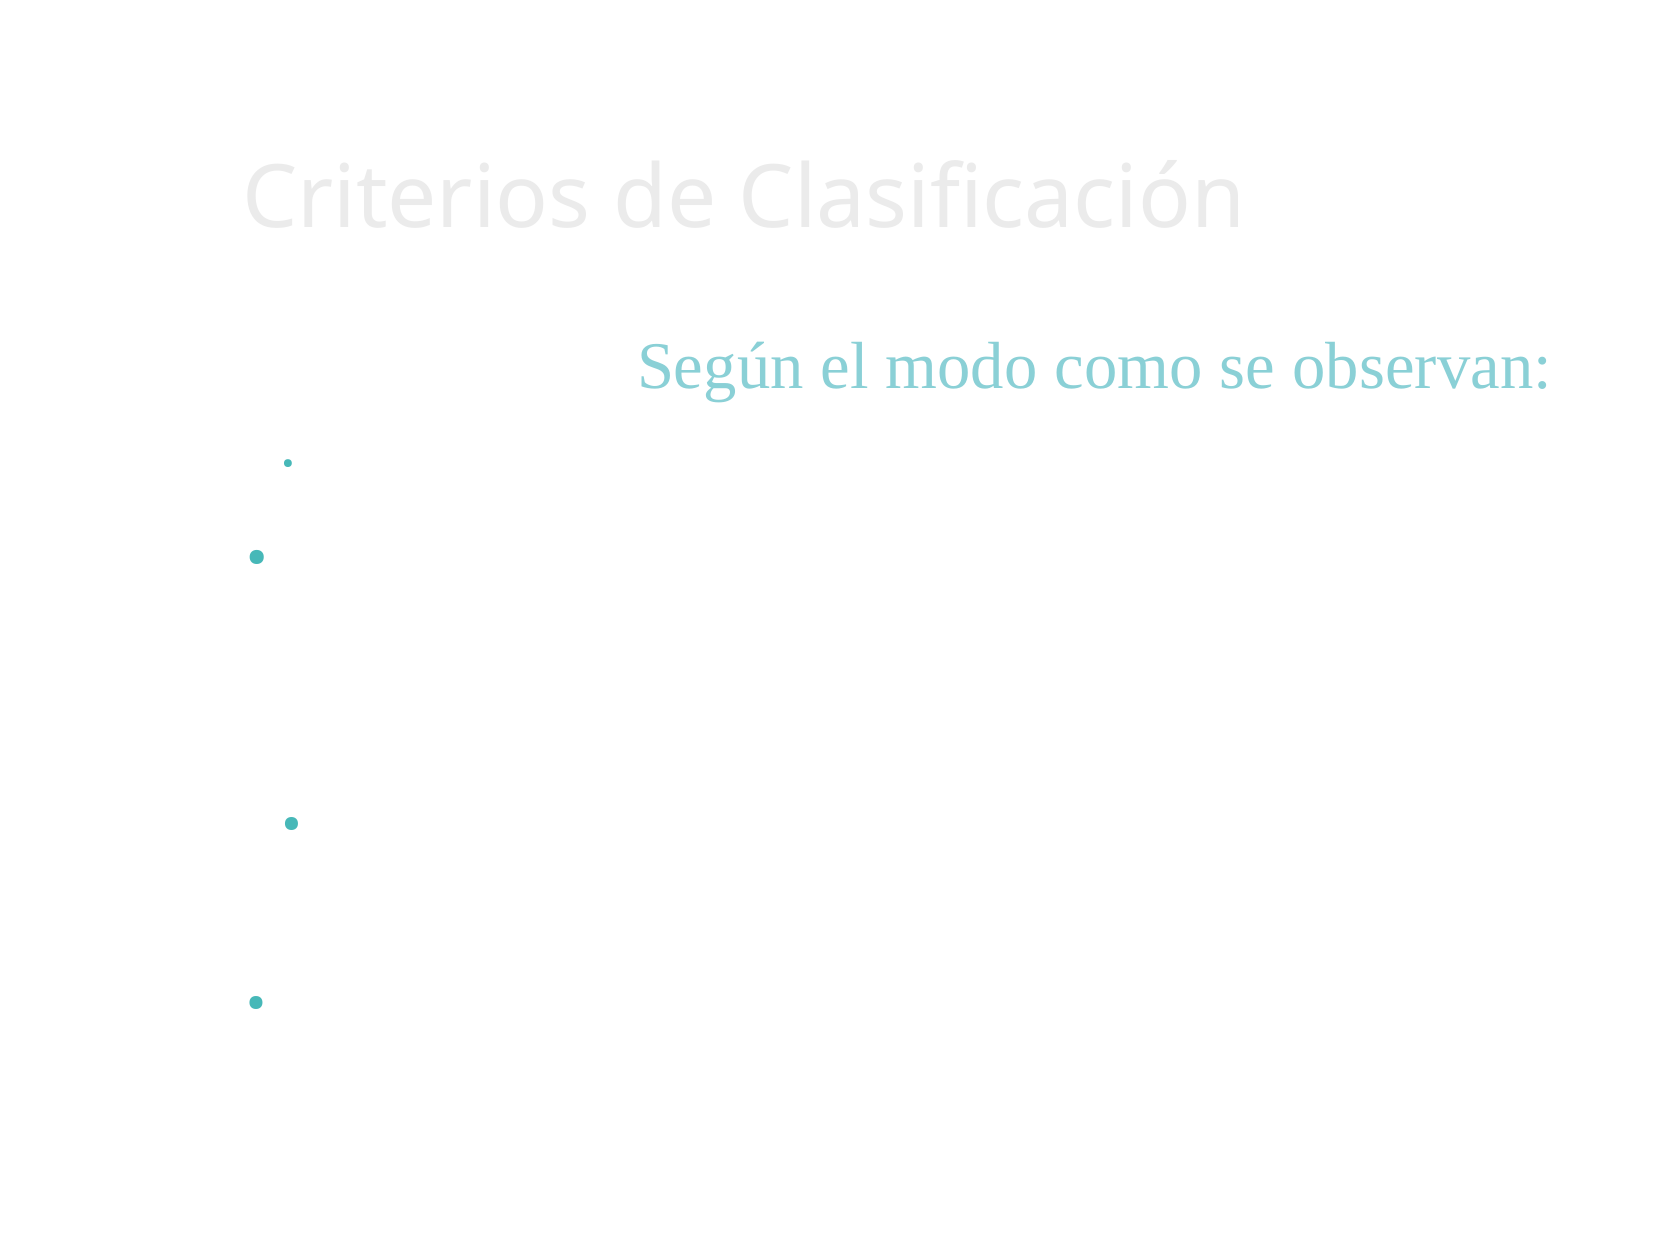

# Criterios de Clasificación
 Según el modo como se observan:
 Variables cuantitativas: se pueden medir o contar
 Variables cualitativas: no se miden; sólo permiten clasificar a los sujetos. Por ejemplo: "sus intereses persona
 Según la unidad medida:
Variables continuás:
 Por ejemplo "el tiempo horario"
Variables discontinuas o discretas: Sus unidades no se pueden dividir. Por ejemplo "el número de estudiantes